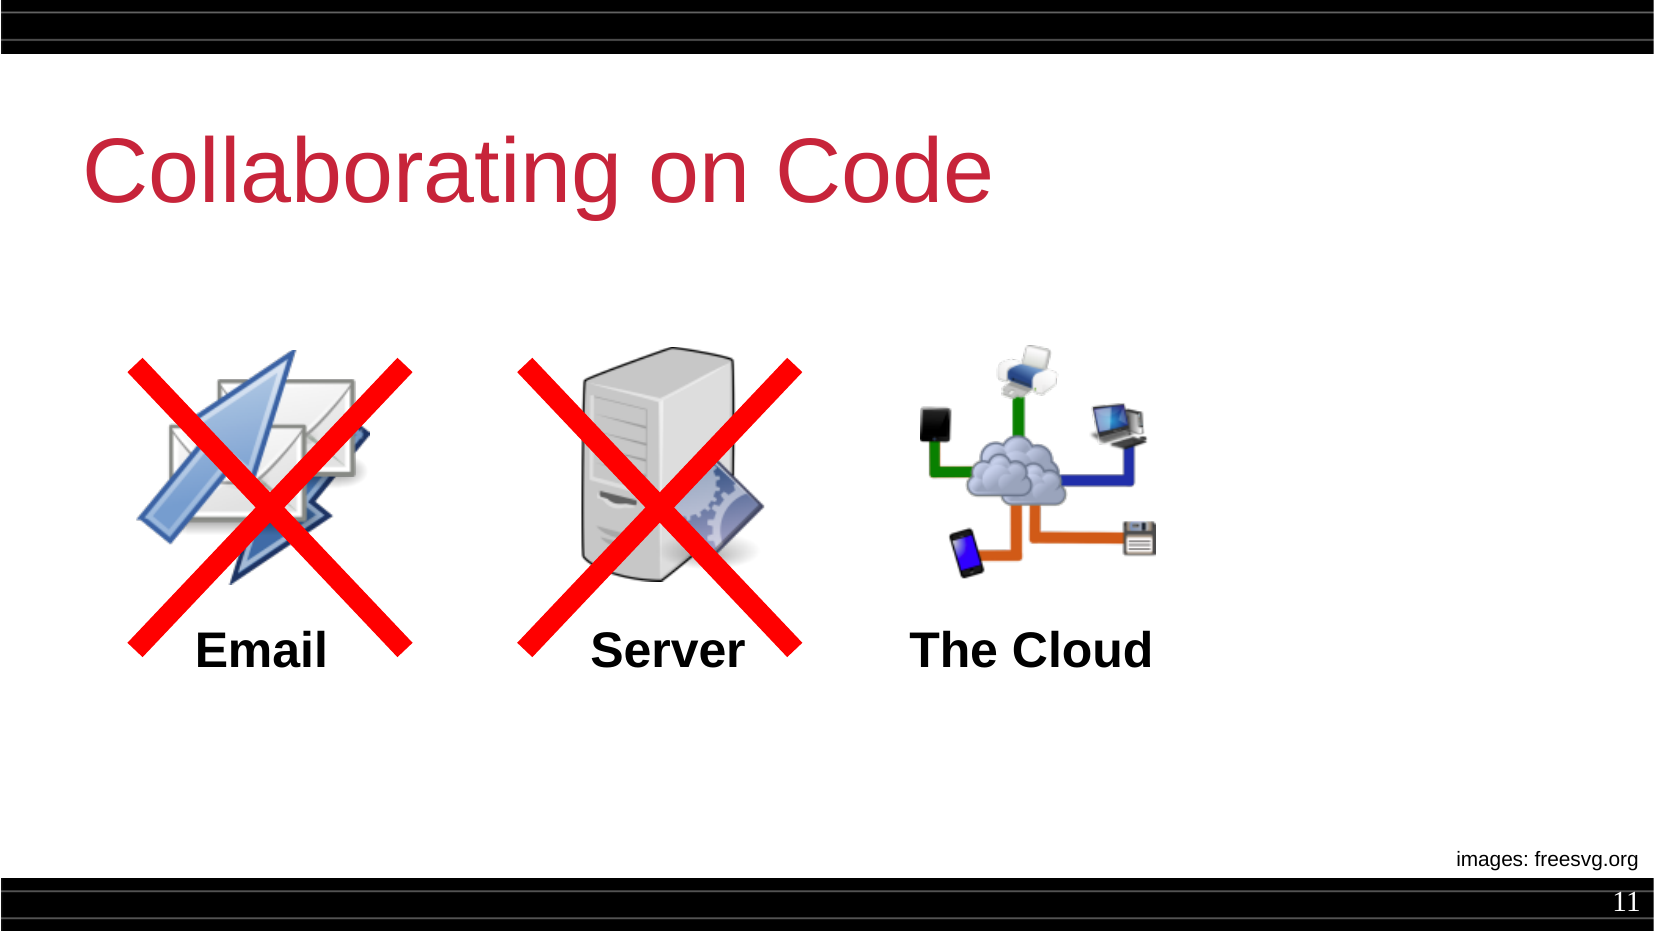

# Collaborating on Code
The Cloud
Server
Email
images: freesvg.org